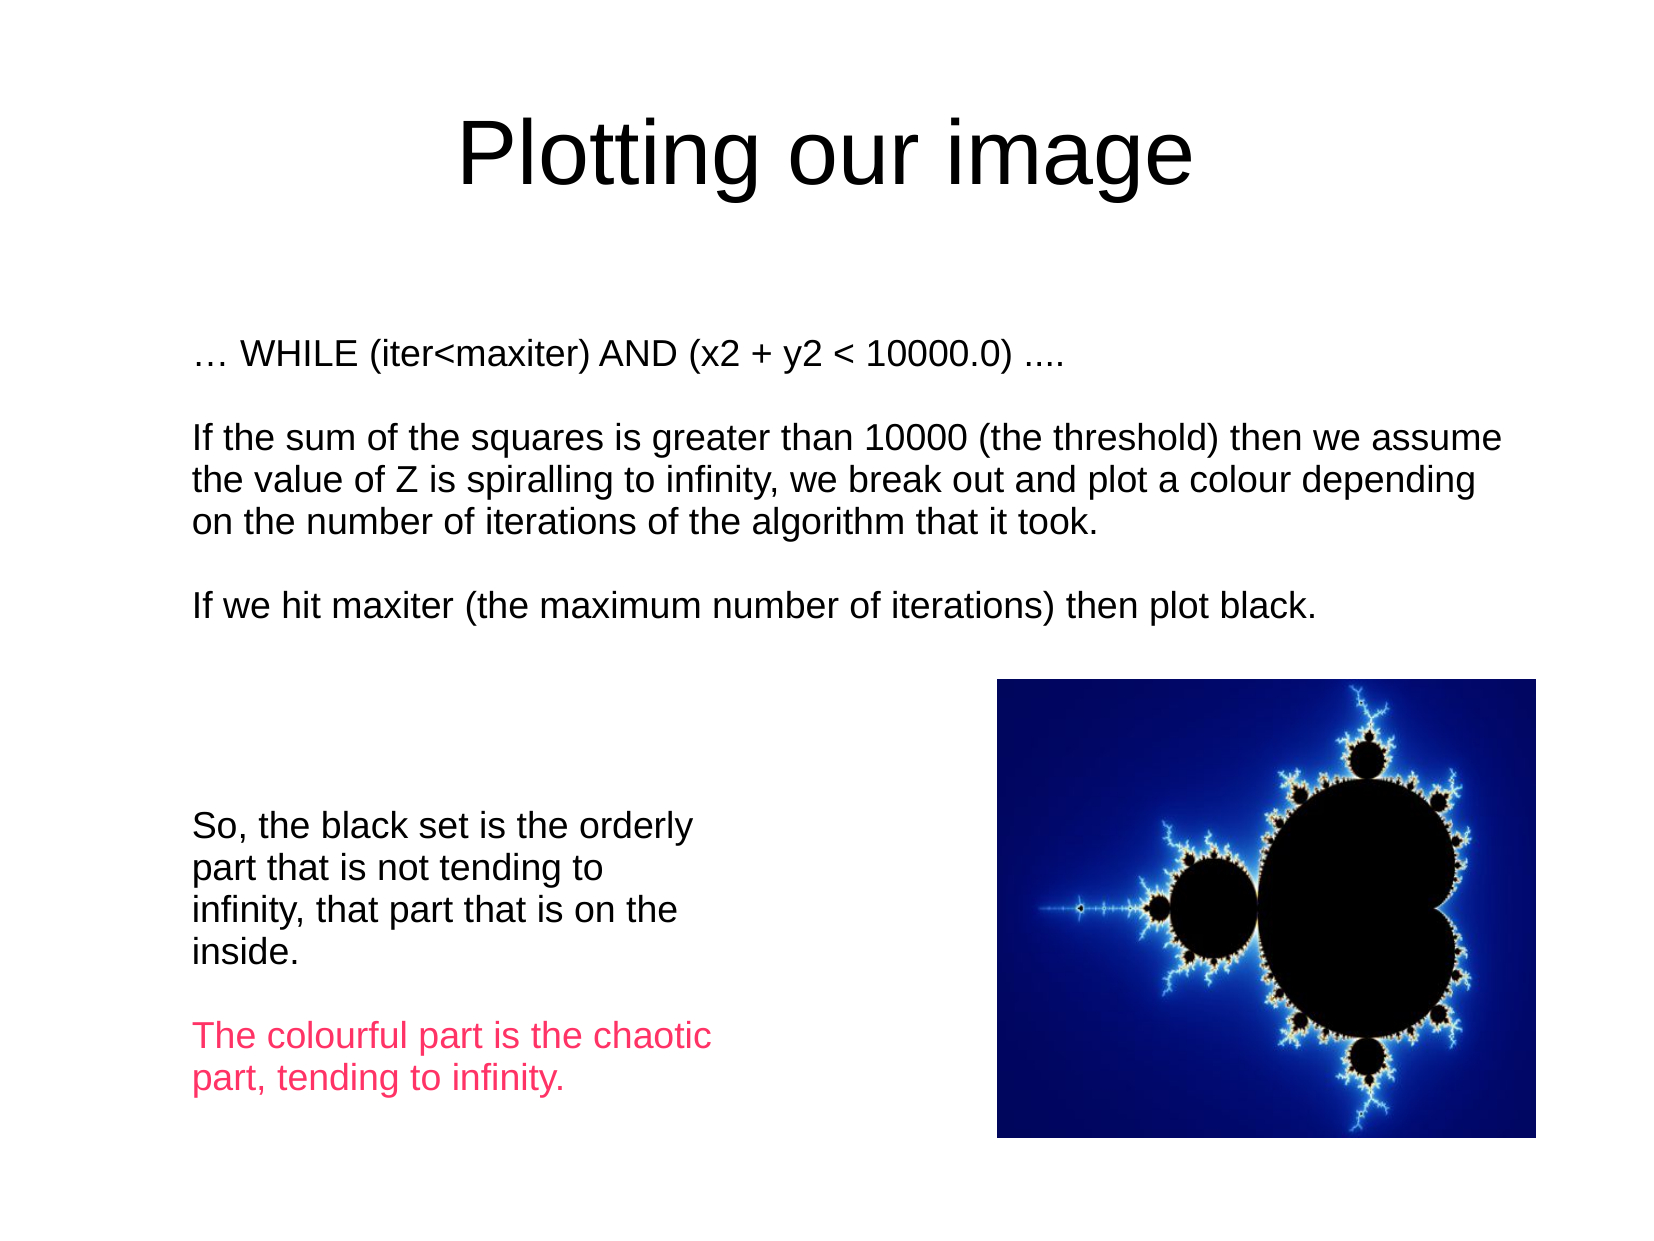

# Plotting our image
… WHILE (iter<maxiter) AND (x2 + y2 < 10000.0) ....
If the sum of the squares is greater than 10000 (the threshold) then we assume
the value of Z is spiralling to infinity, we break out and plot a colour depending on the number of iterations of the algorithm that it took.
If we hit maxiter (the maximum number of iterations) then plot black.
So, the black set is the orderly part that is not tending to infinity, that part that is on the inside.
The colourful part is the chaotic part, tending to infinity.